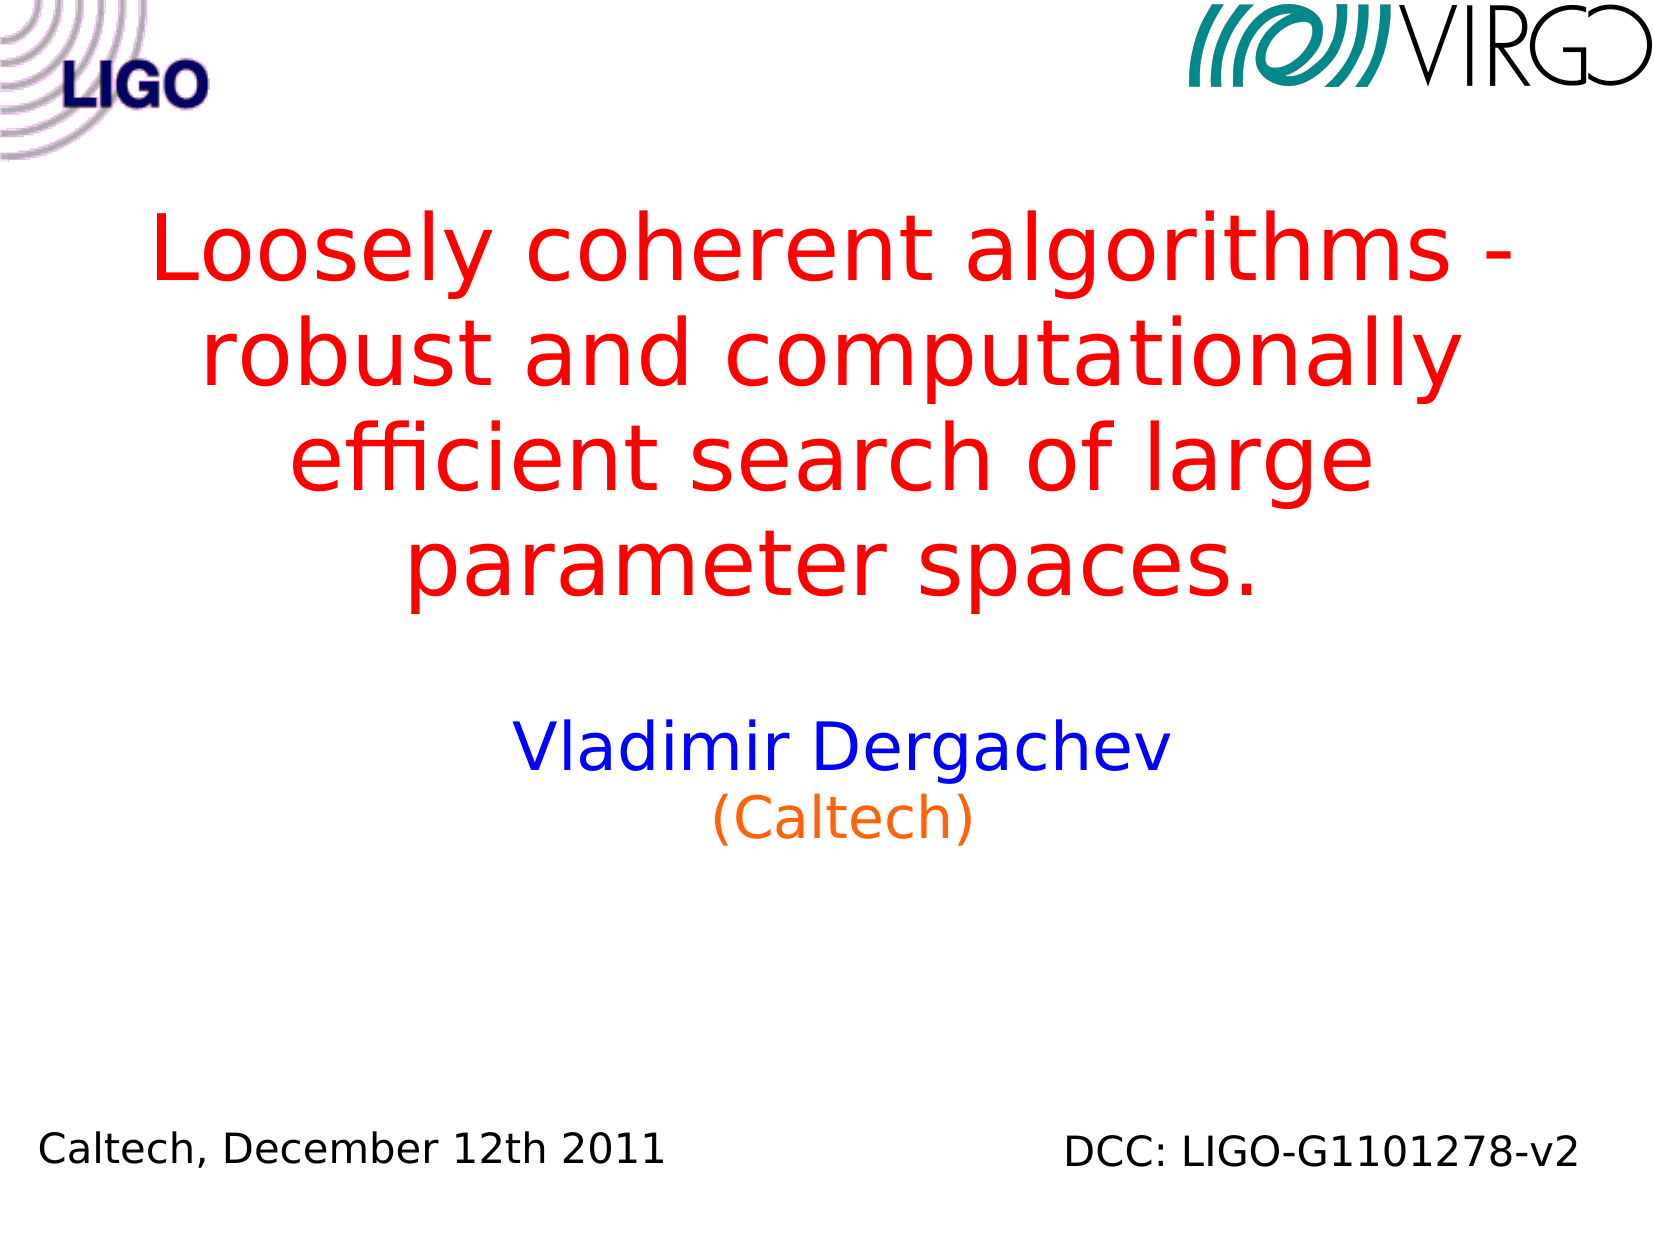

# Loosely coherent algorithms - robust and computationally efficient search of large parameter spaces.
Vladimir Dergachev
(Caltech)
DCC: LIGO-G1101278-v2
Caltech, December 12th 2011